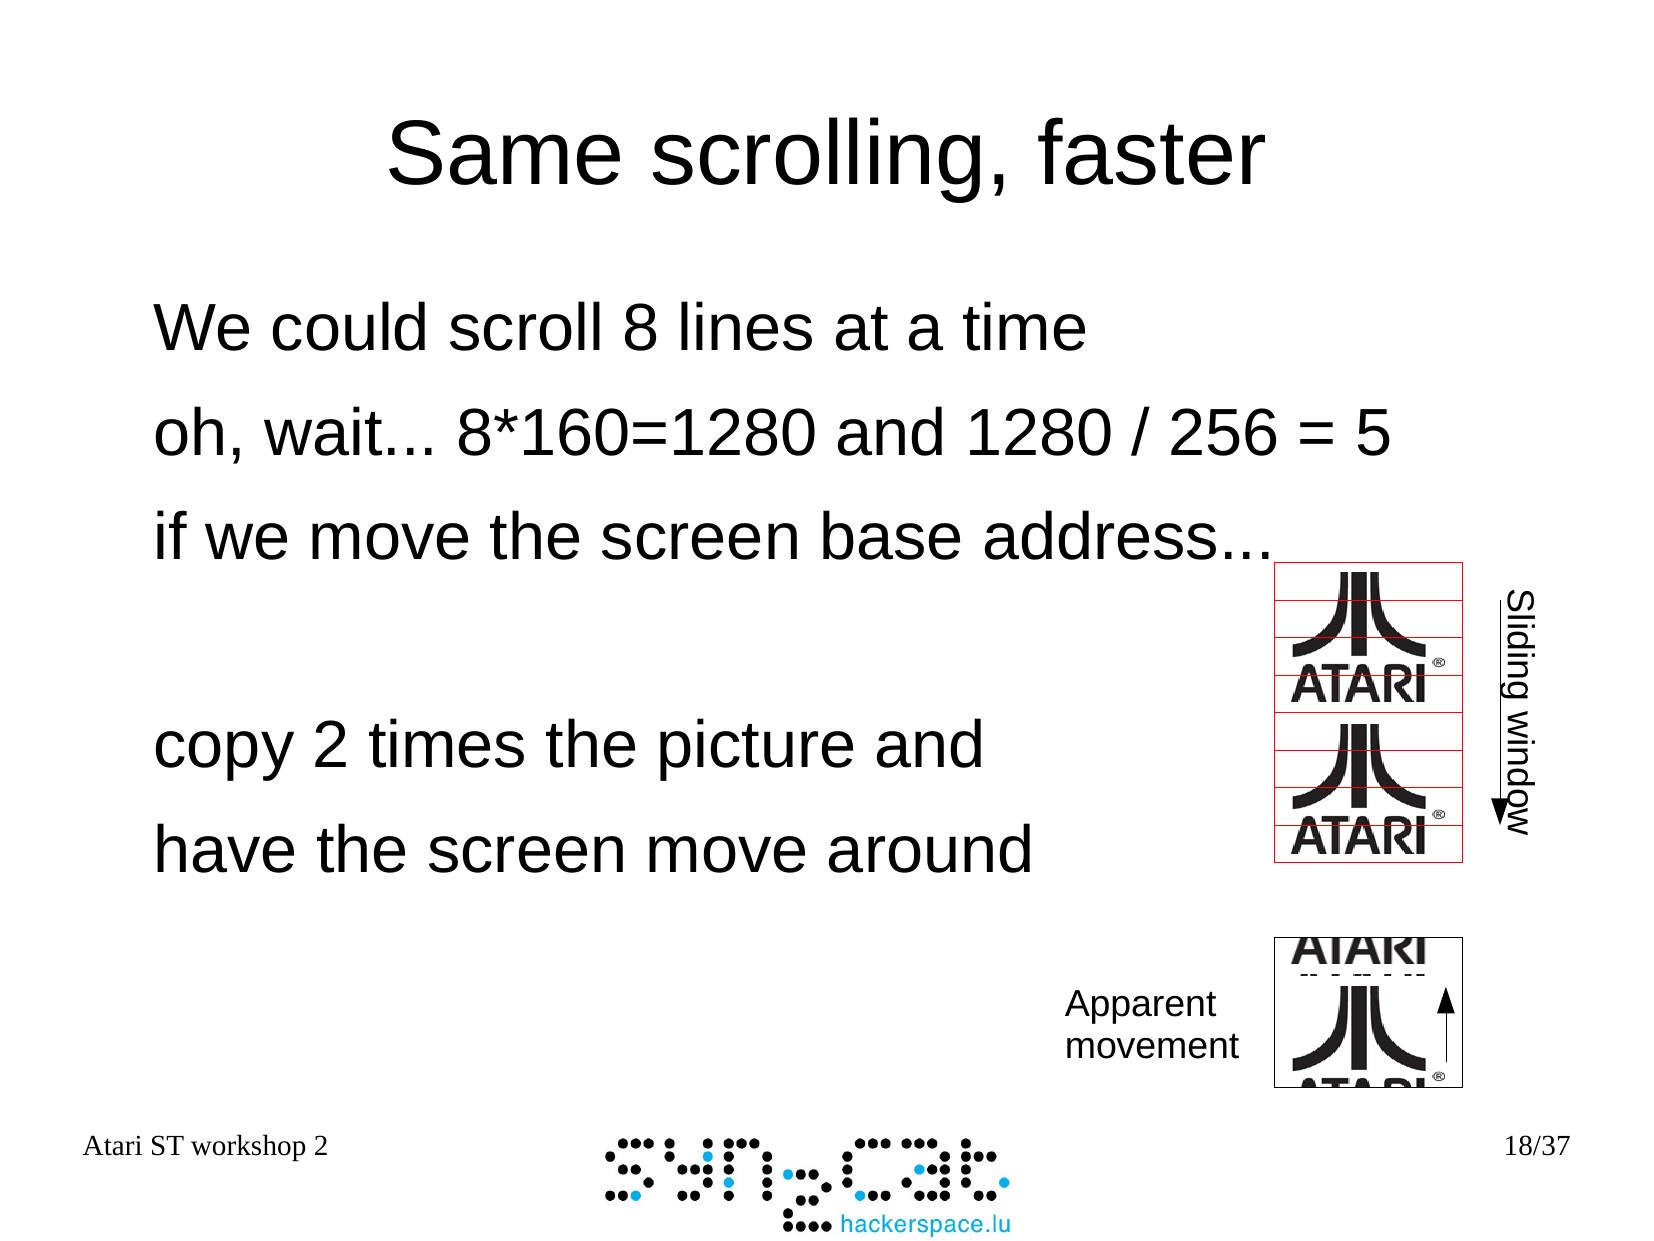

# Same scrolling, faster
We could scroll 8 lines at a time
oh, wait... 8*160=1280 and 1280 / 256 = 5
if we move the screen base address...
copy 2 times the picture and
have the screen move around
Sliding window
Apparent
movement
18